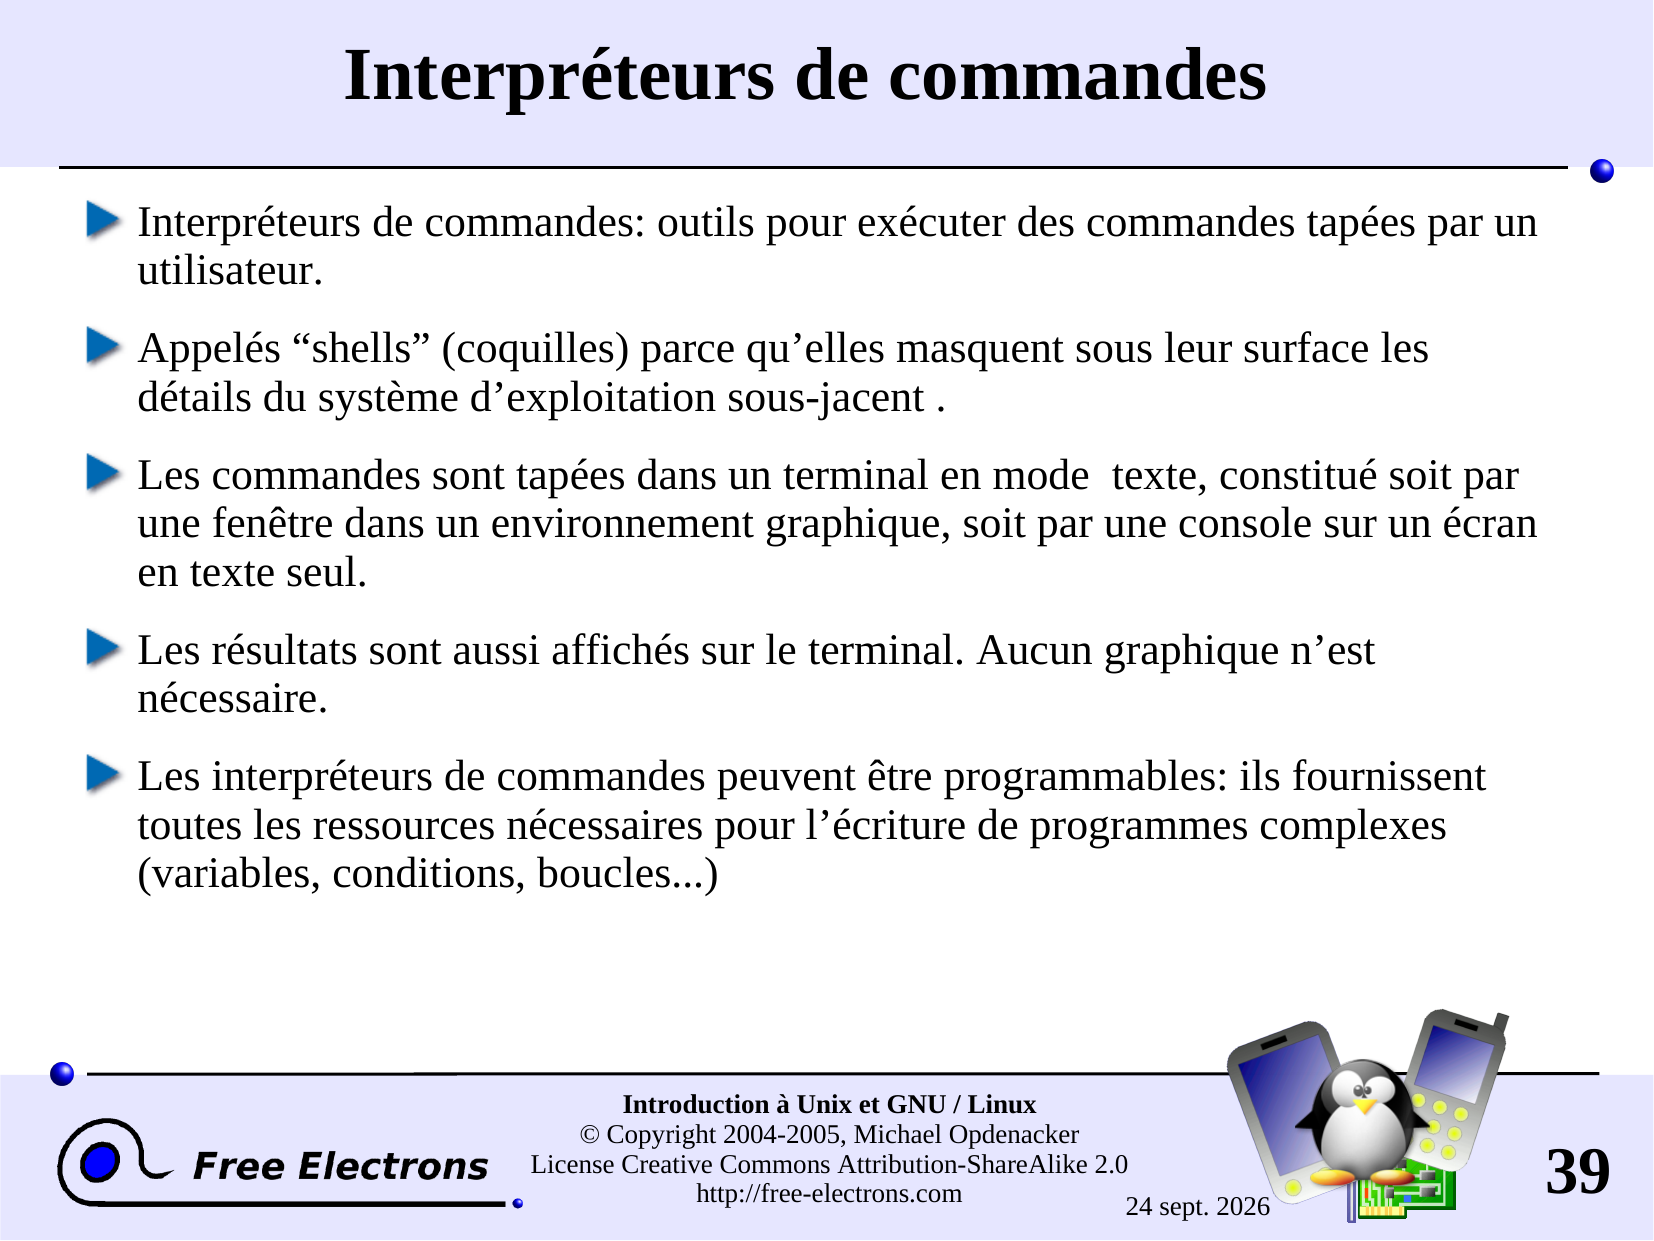

# Interpréteurs de commandes
Interpréteurs de commandes: outils pour exécuter des commandes tapées par un utilisateur.
Appelés “shells” (coquilles) parce qu’elles masquent sous leur surface les détails du système d’exploitation sous-jacent .
Les commandes sont tapées dans un terminal en mode texte, constitué soit par une fenêtre dans un environnement graphique, soit par une console sur un écran en texte seul.
Les résultats sont aussi affichés sur le terminal. Aucun graphique n’est nécessaire.
Les interpréteurs de commandes peuvent être programmables: ils fournissent toutes les ressources nécessaires pour l’écriture de programmes complexes (variables, conditions, boucles...)